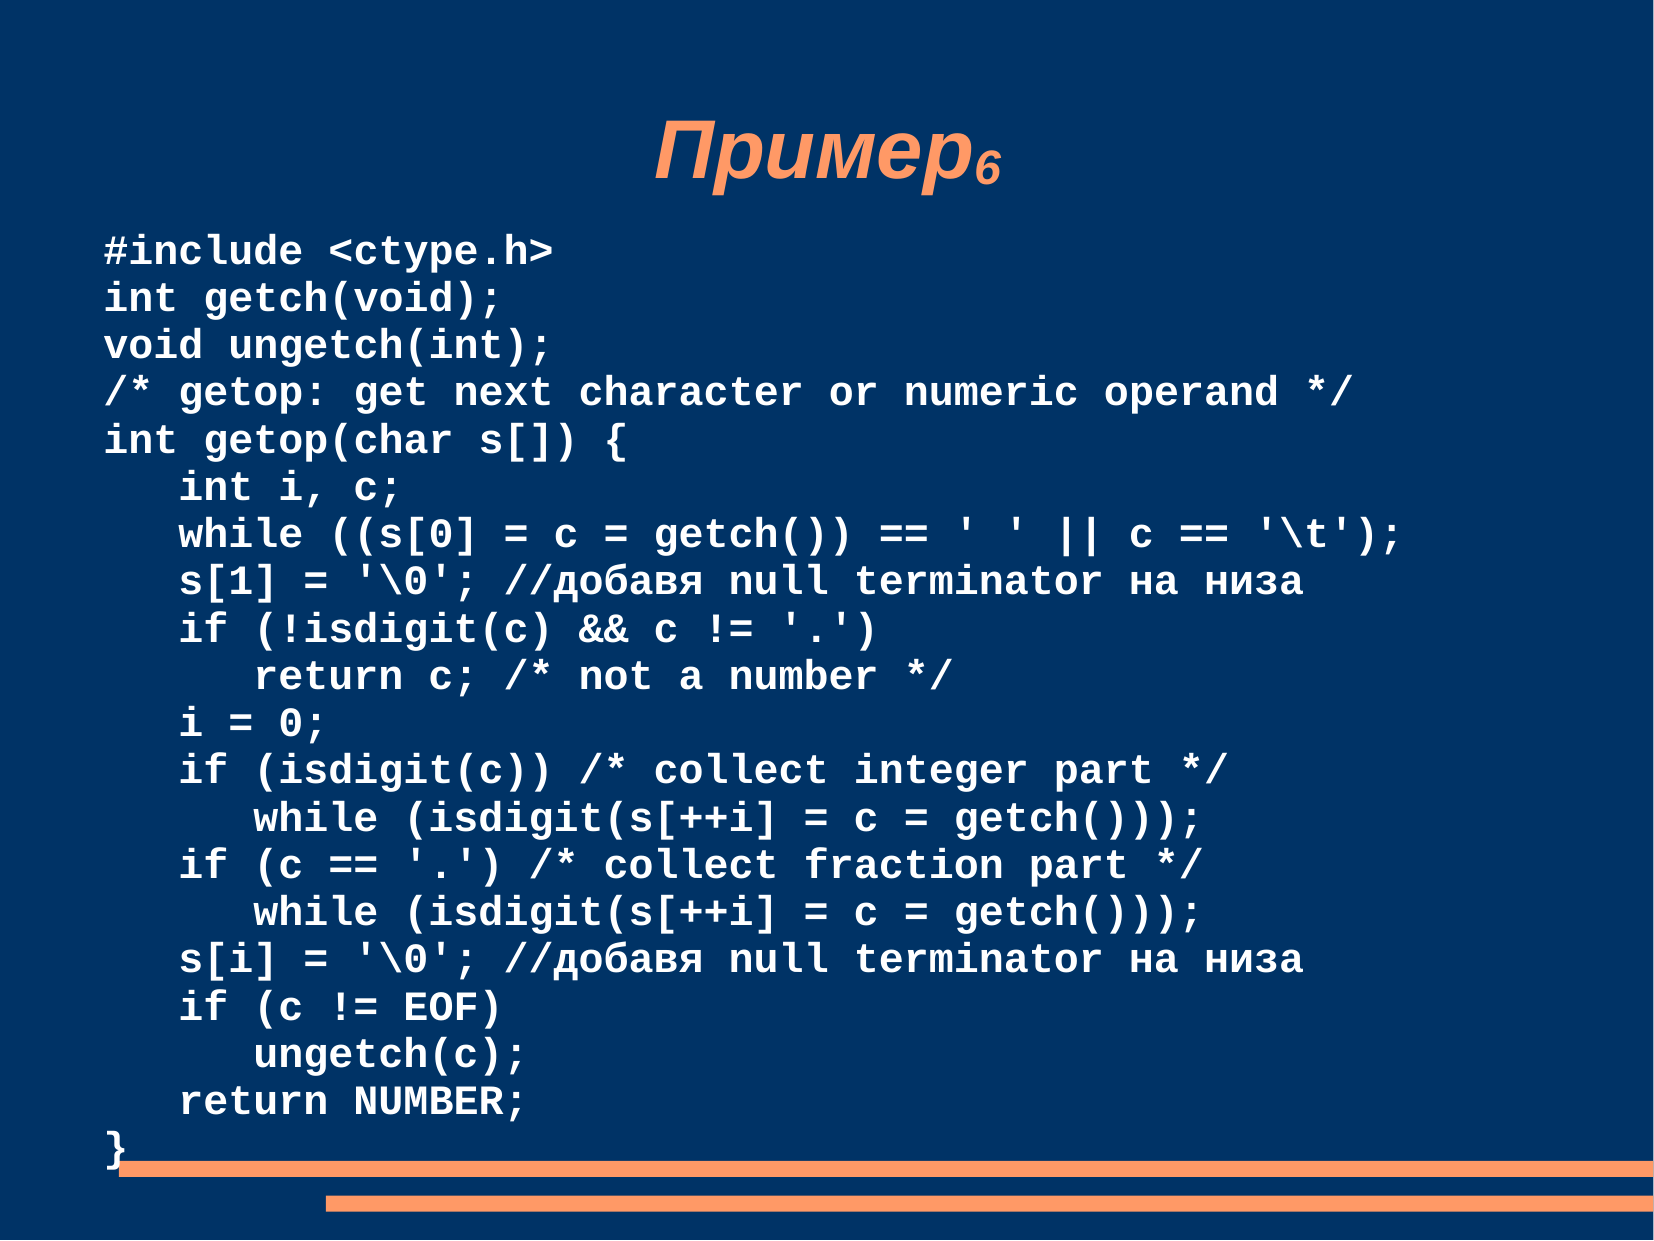

# Пример6
#include <ctype.h>
int getch(void);
void ungetch(int);
/* getop: get next character or numeric operand */
int getop(char s[]) {
	int i, c;
	while ((s[0] = c = getch()) == ' ' || c == '\t');
	s[1] = '\0'; //добавя null terminator на низа
	if (!isdigit(c) && c != '.')
		return c; /* not a number */
	i = 0;
	if (isdigit(c)) /* collect integer part */
		while (isdigit(s[++i] = c = getch()));
	if (c == '.') /* collect fraction part */
		while (isdigit(s[++i] = c = getch()));
	s[i] = '\0'; //добавя null terminator на низа
	if (c != EOF)
		ungetch(c);
	return NUMBER;
}